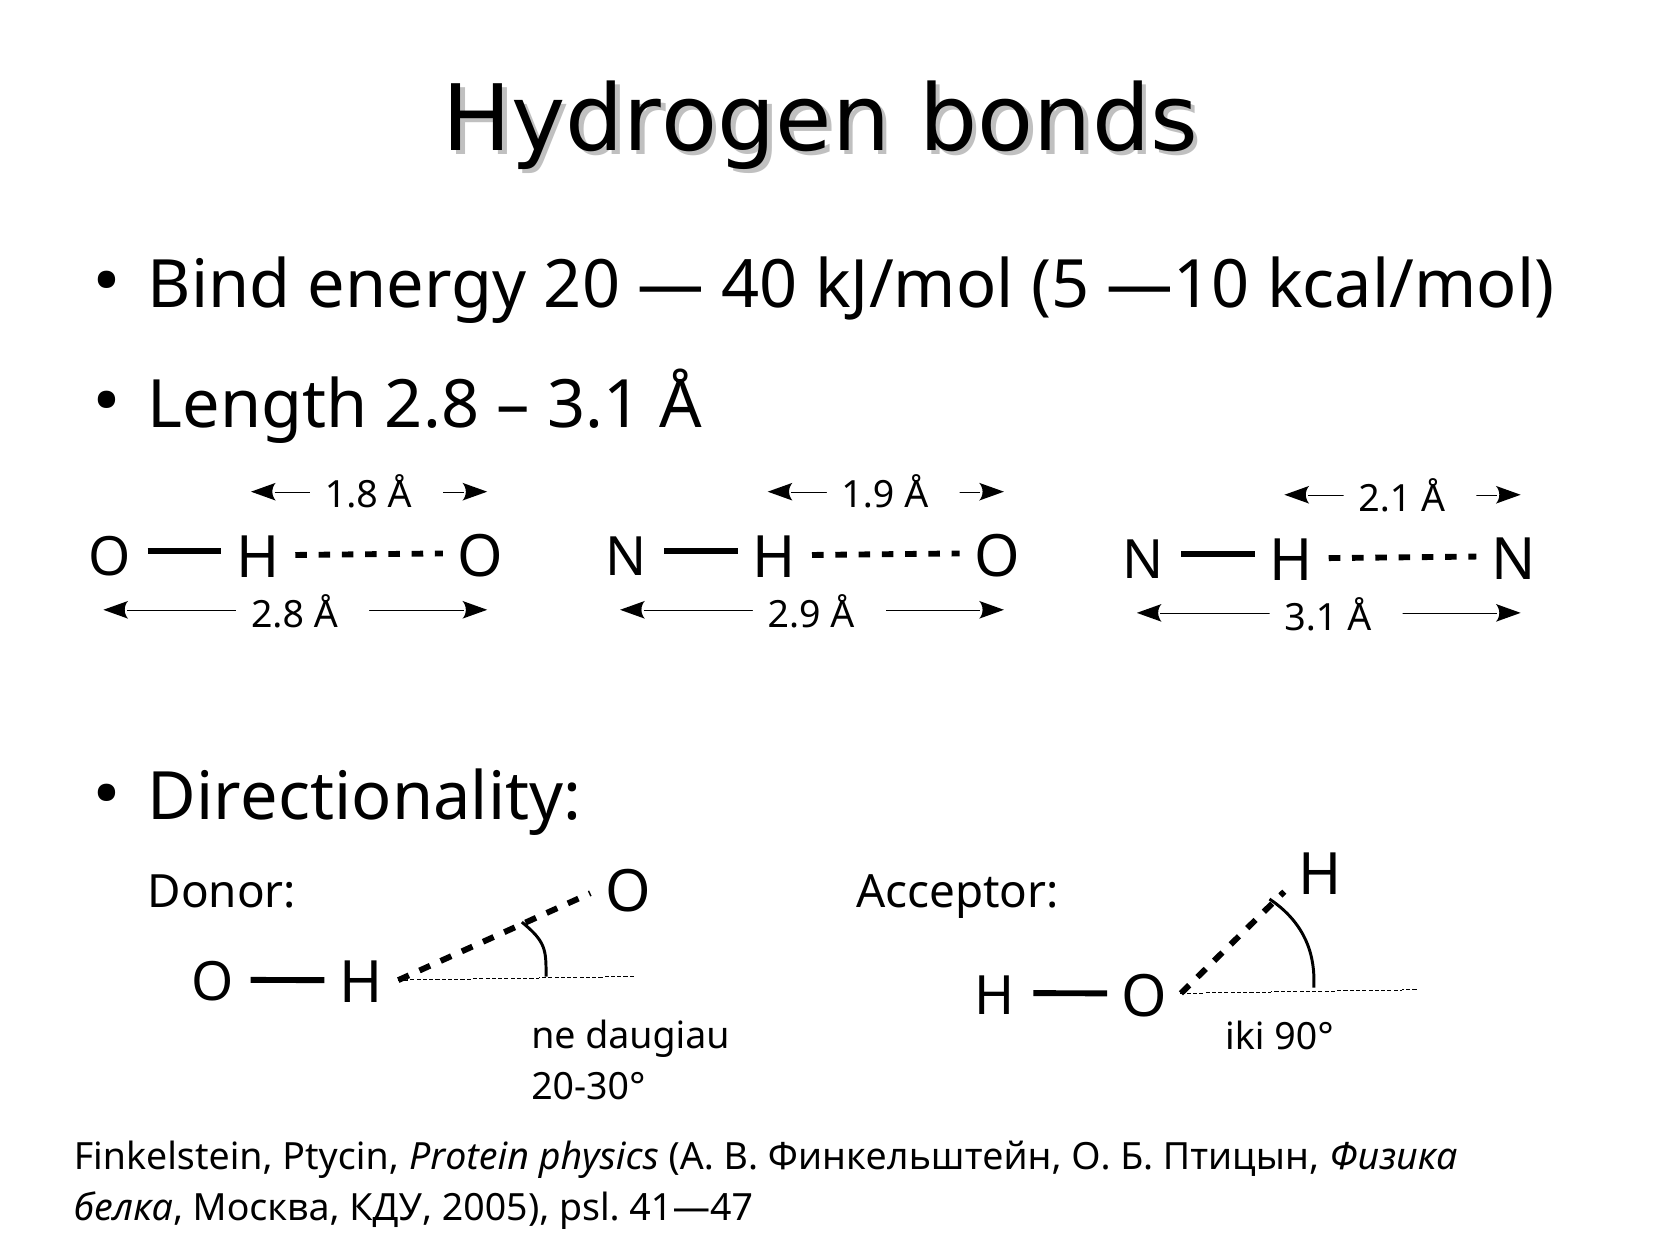

# Hydrogen bonds
Bind energy 20 — 40 kJ/mol (5 —10 kcal/mol)
Length 2.8 – 3.1 Å
Directionality:
1.8 Å
O
H
O
2.8 Å
1.9 Å
O
H
N
2.9 Å
2.1 Å
N
H
N
3.1 Å
H
O
H
iki 90°
O
H
O
ne daugiau 20-30°
Donor:
Acceptor:
Finkelstein, Ptycin, Protein physics (А. В. Финкельштейн, О. Б. Птицын, Физика белка, Москва, КДУ, 2005), psl. 41—47